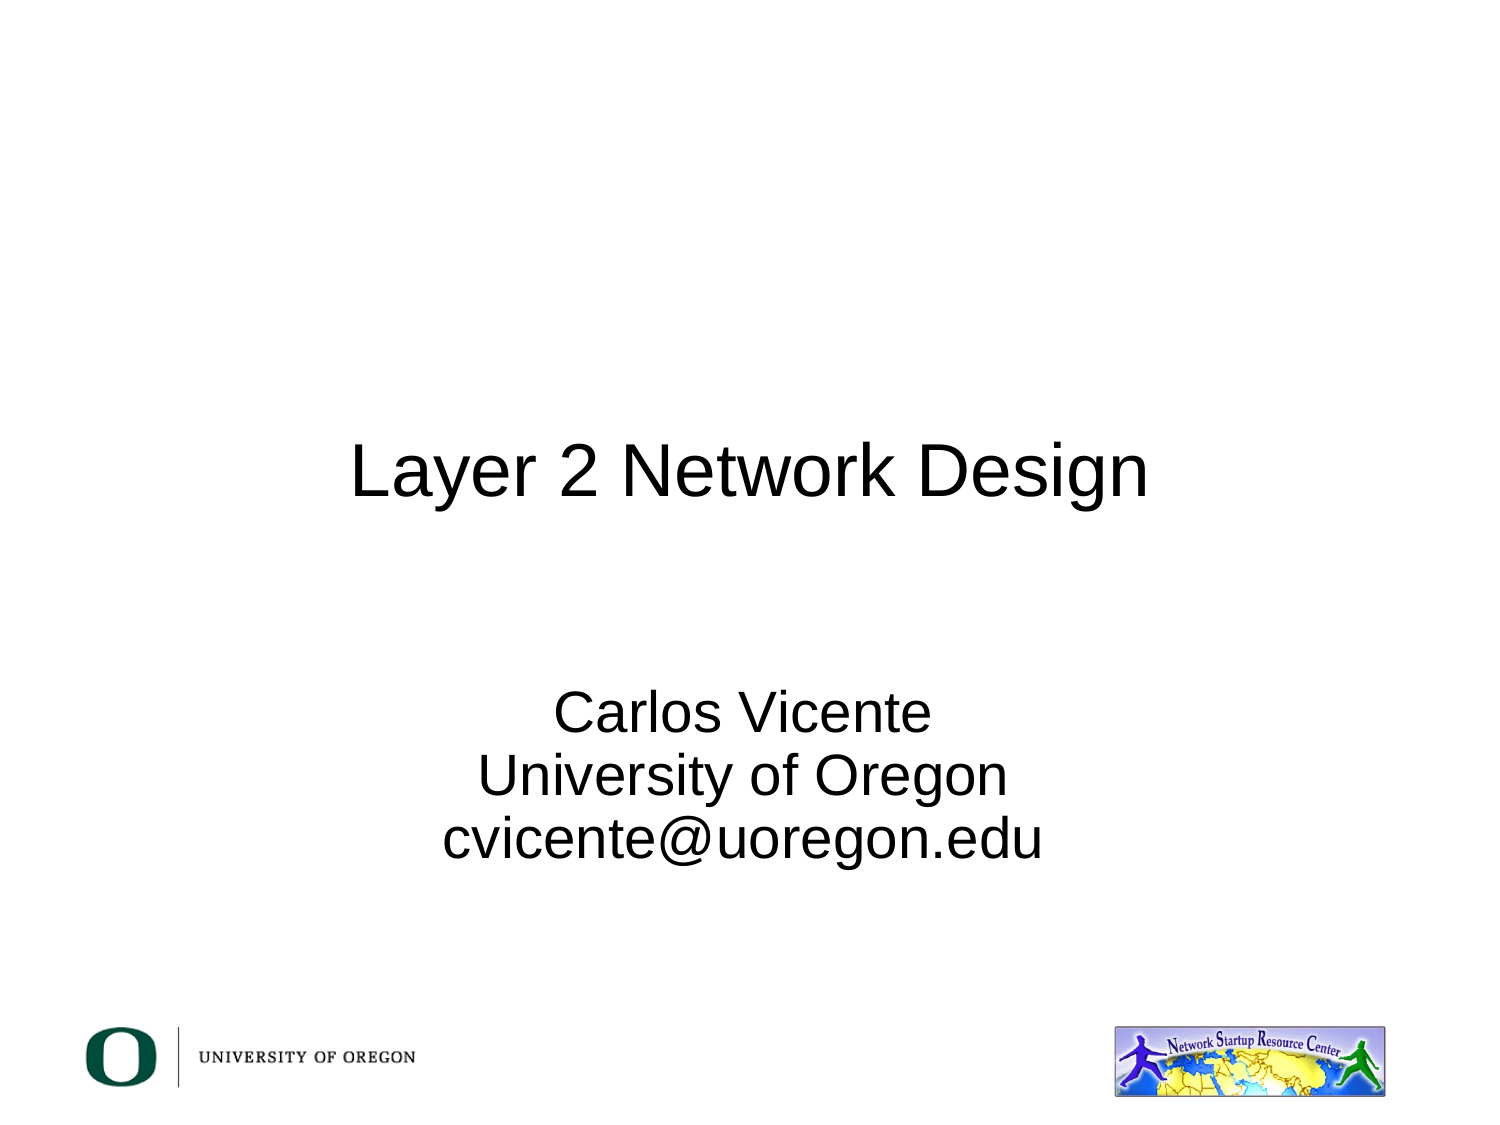

# Layer 2 Network Design
Carlos Vicente
University of Oregon
cvicente@uoregon.edu